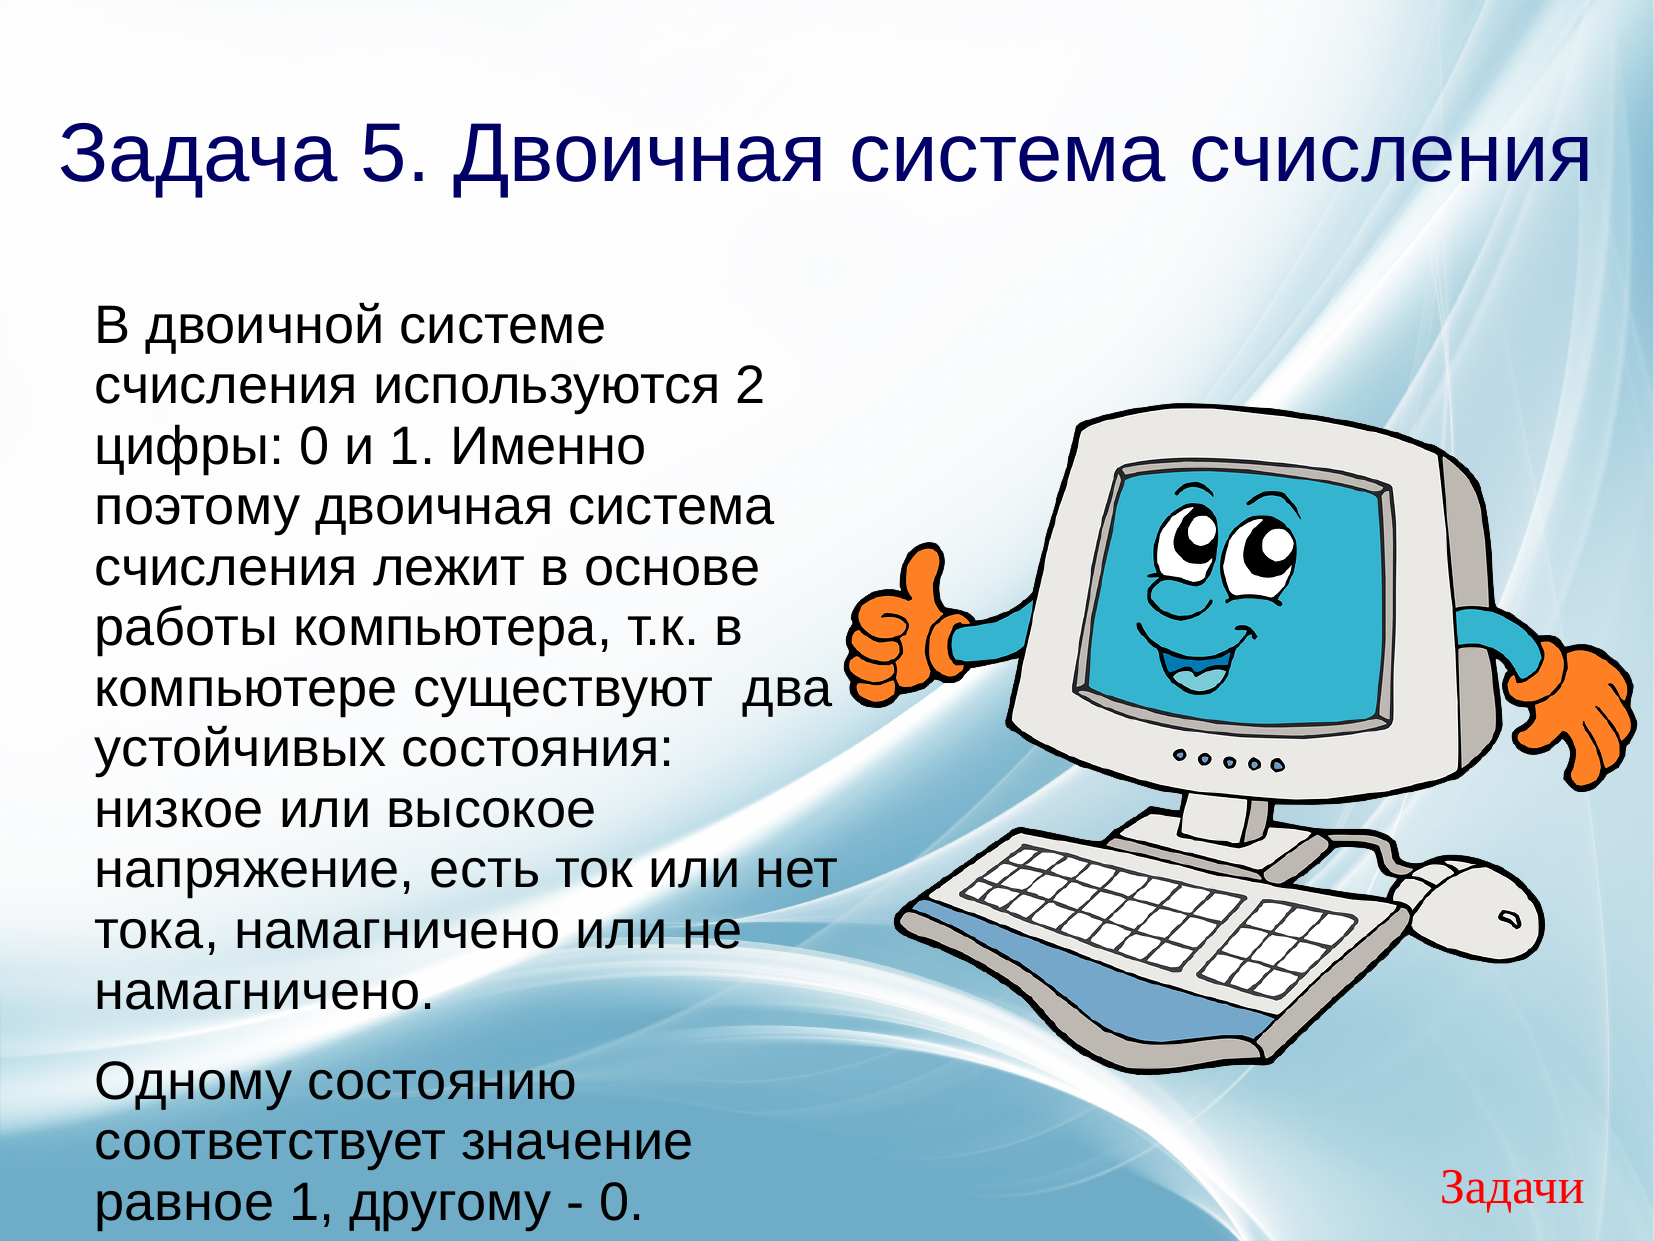

# Задача 5. Двоичная система счисления
В двоичной системе счисления используются 2 цифры: 0 и 1. Именно поэтому двоичная система счисления лежит в основе работы компьютера, т.к. в компьютере существуют два устойчивых состояния: низкое или высокое напряжение, есть ток или нет тока, намагничено или не намагничено.
Одному состоянию соответствует значение равное 1, другому - 0.
Задачи